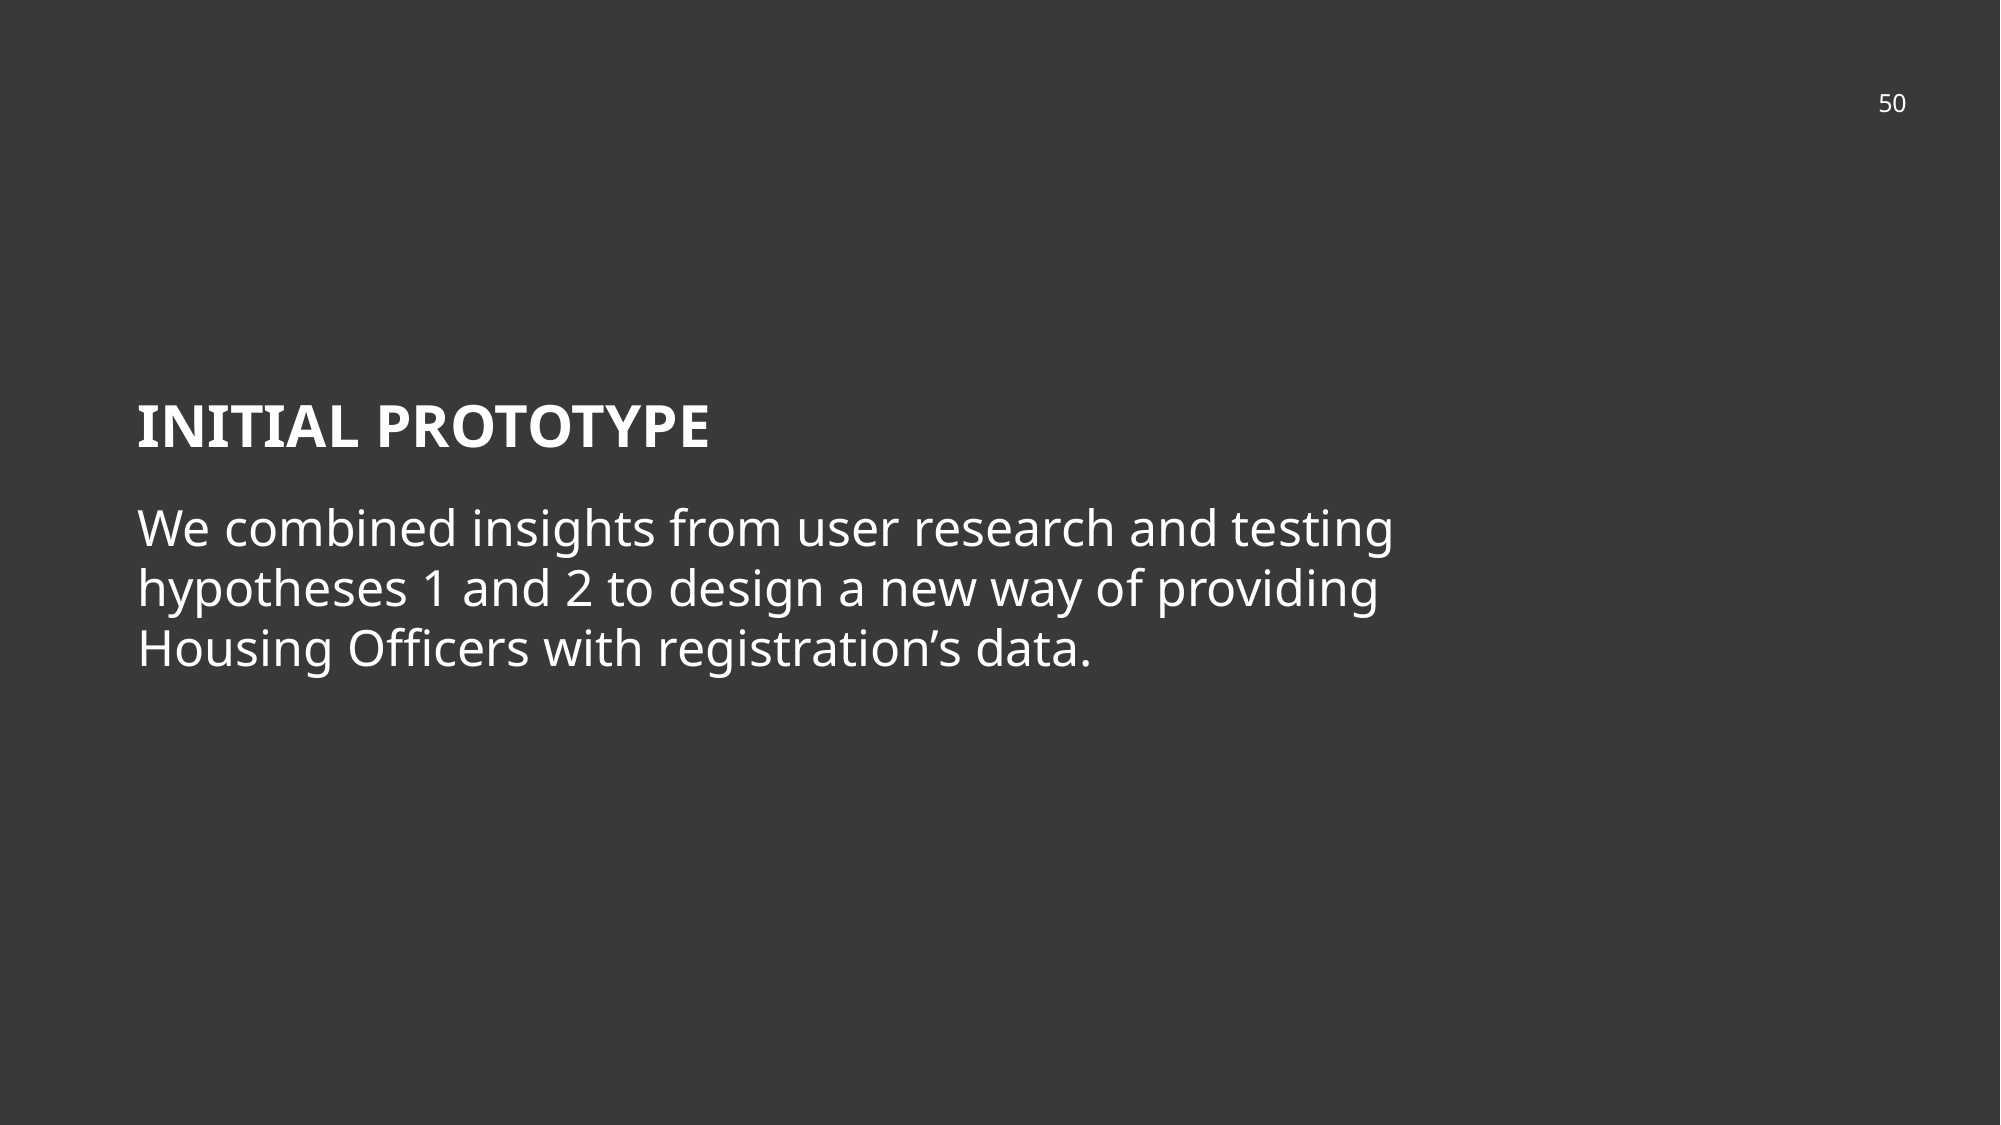

INITIAL PROTOTYPE
We combined insights from user research and testing hypotheses 1 and 2 to design a new way of providing Housing Officers with registration’s data.